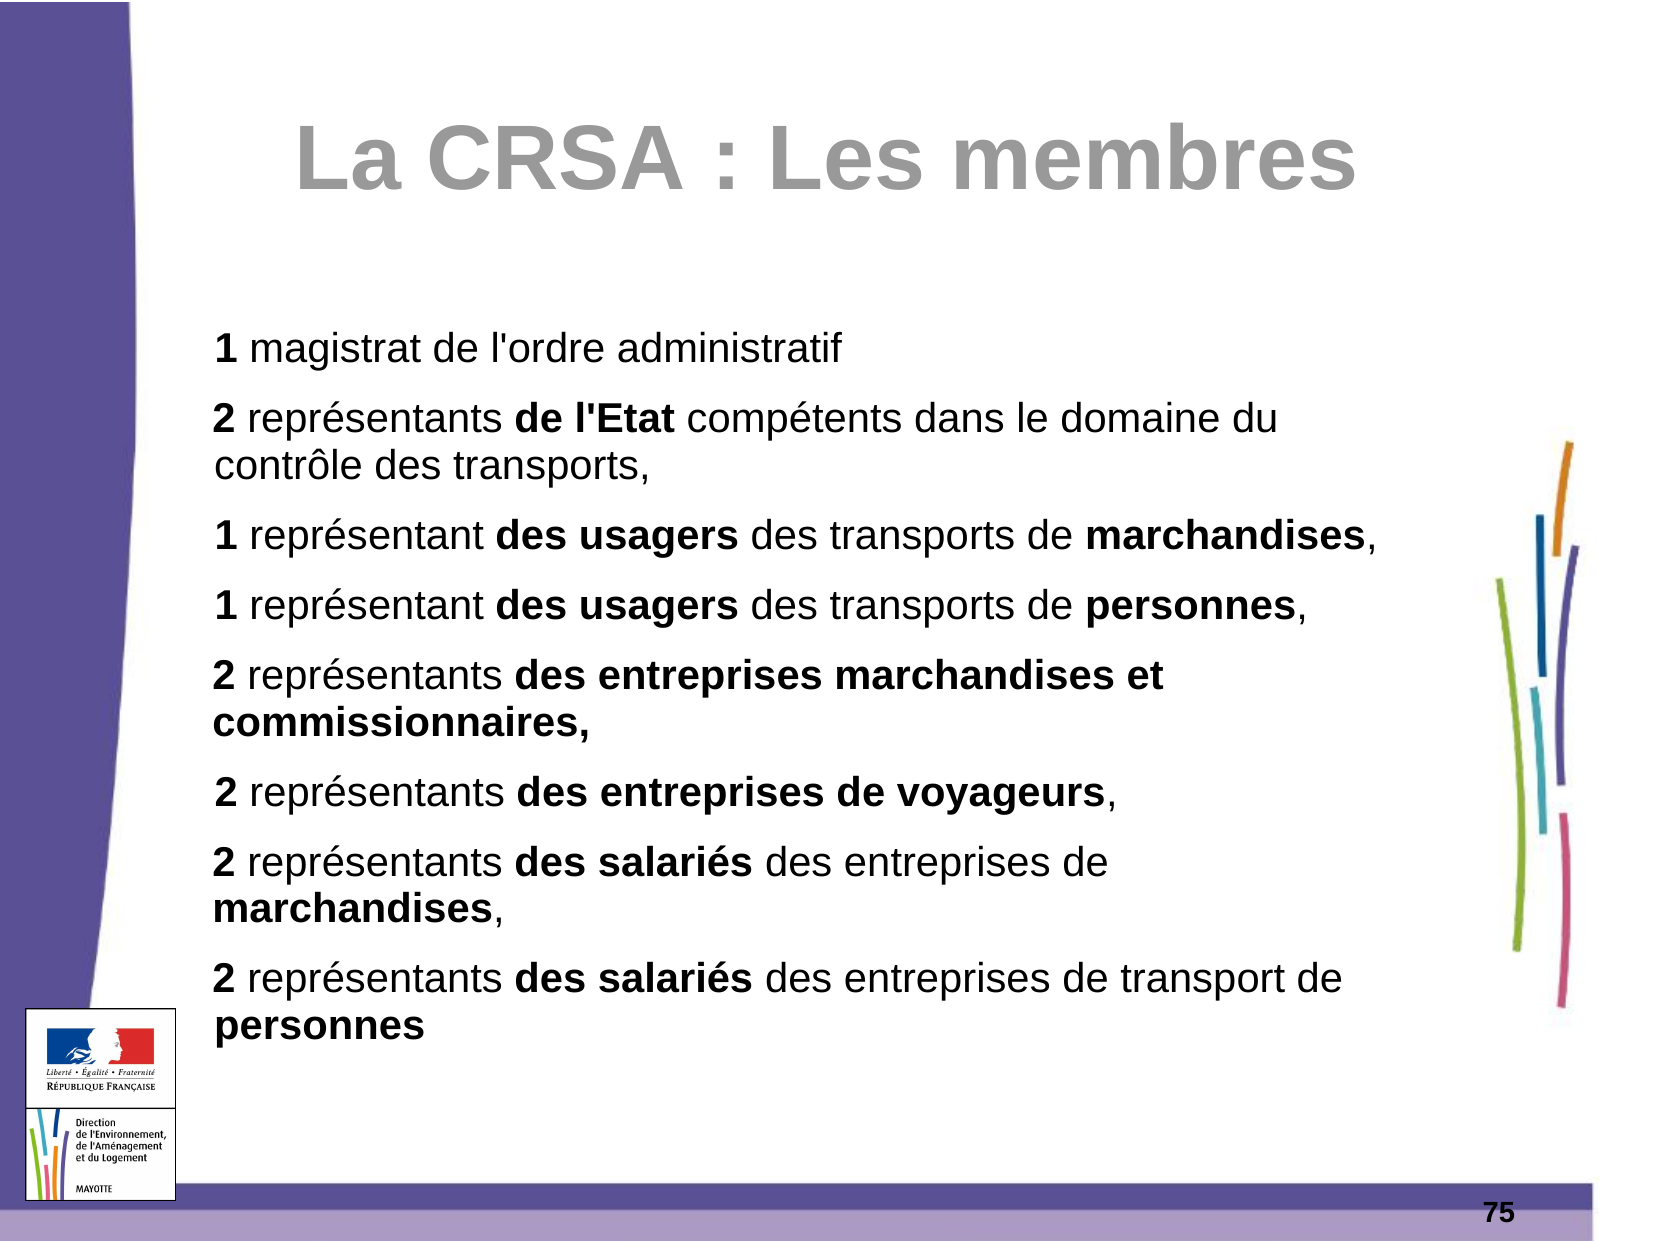

# La CRSA : Les membres
1 magistrat de l'ordre administratif
2 représentants de l'Etat compétents dans le domaine du contrôle des transports,
1 représentant des usagers des transports de marchandises,
1 représentant des usagers des transports de personnes,
2 représentants des entreprises marchandises et commissionnaires,
2 représentants des entreprises de voyageurs,
2 représentants des salariés des entreprises de marchandises,
2 représentants des salariés des entreprises de transport de personnes